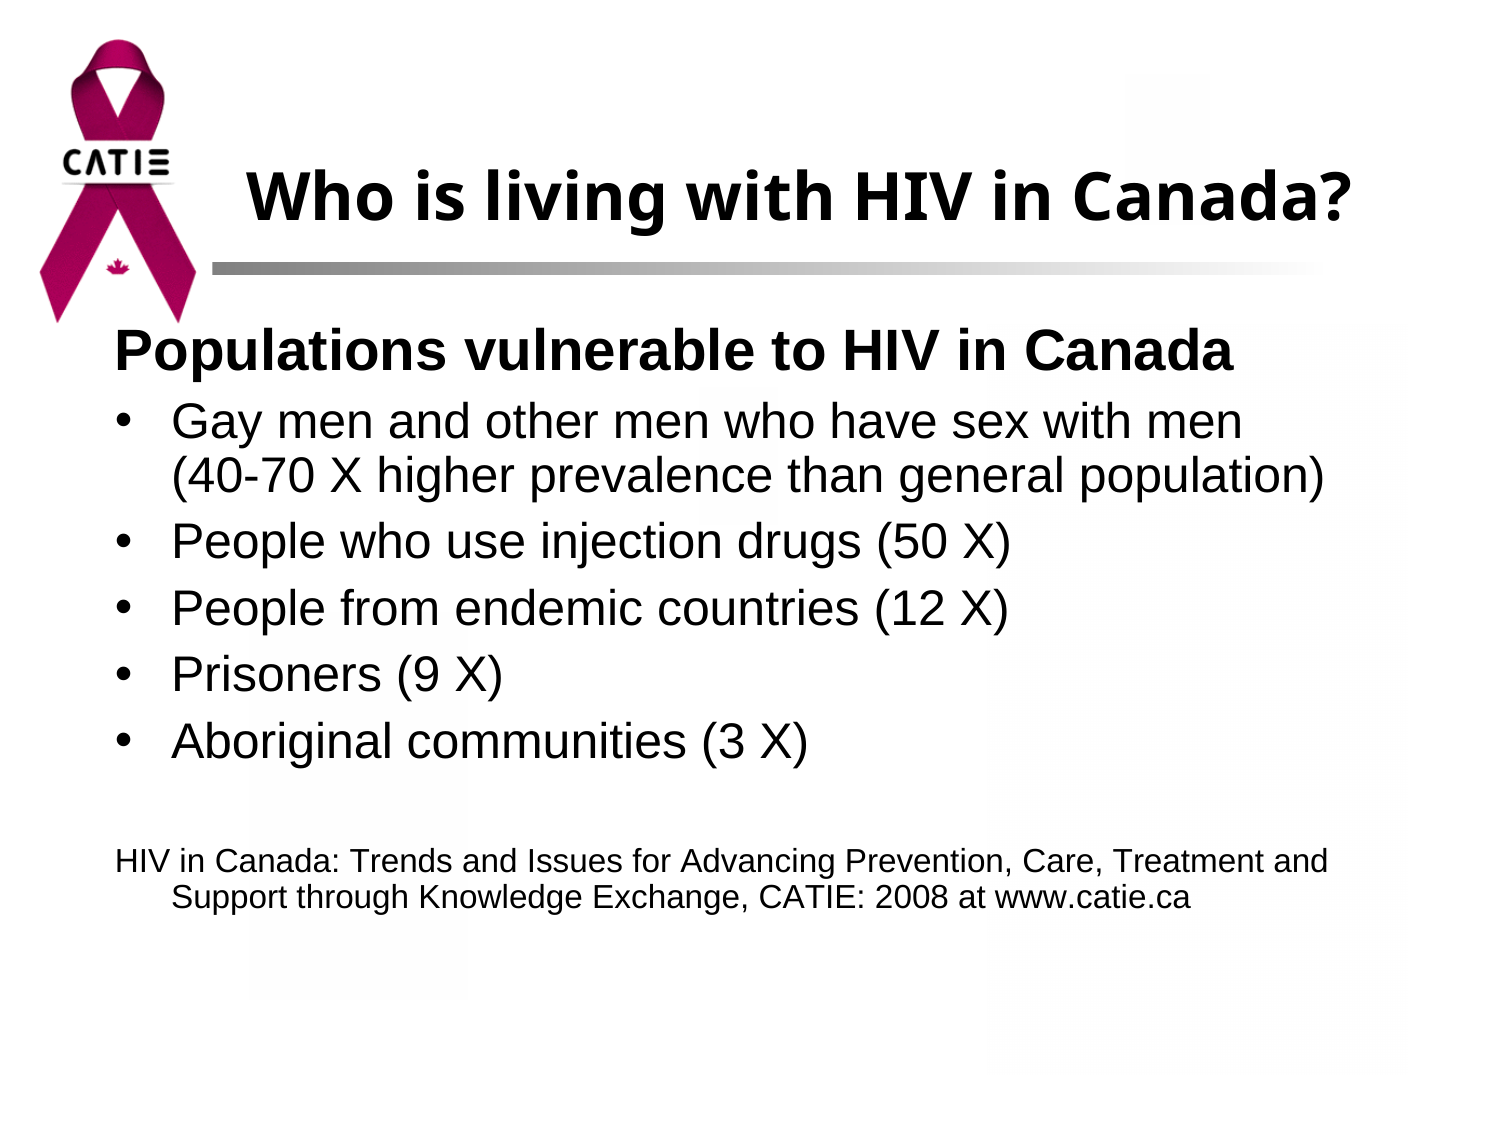

# Who is living with HIV in Canada?
Populations vulnerable to HIV in Canada
Gay men and other men who have sex with men (40-70 X higher prevalence than general population)
People who use injection drugs (50 X)
People from endemic countries (12 X)
Prisoners (9 X)
Aboriginal communities (3 X)
HIV in Canada: Trends and Issues for Advancing Prevention, Care, Treatment and Support through Knowledge Exchange, CATIE: 2008 at www.catie.ca